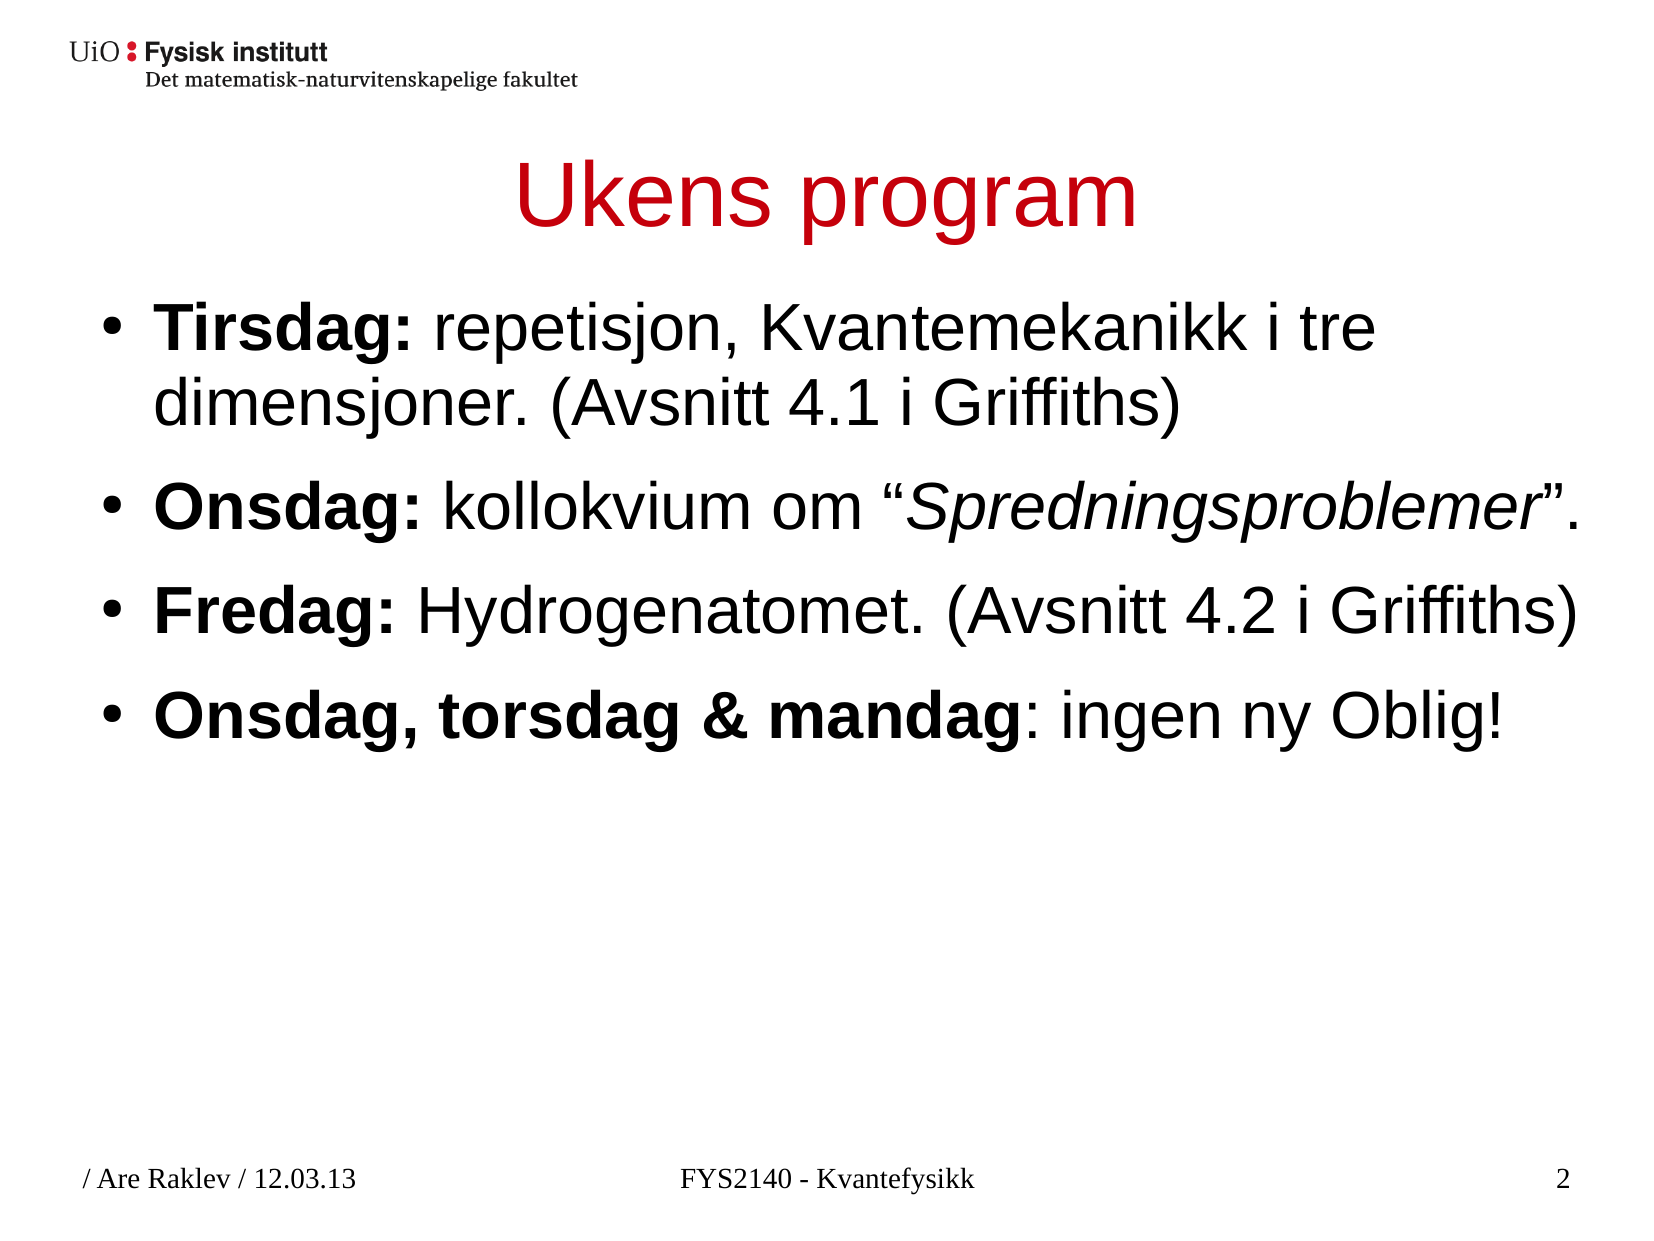

# Ukens program
Tirsdag: repetisjon, Kvantemekanikk i tre dimensjoner. (Avsnitt 4.1 i Griffiths)
Onsdag: kollokvium om “Spredningsproblemer”.
Fredag: Hydrogenatomet. (Avsnitt 4.2 i Griffiths)
Onsdag, torsdag & mandag: ingen ny Oblig!
/ Are Raklev / 12.03.13
FYS2140 - Kvantefysikk
2